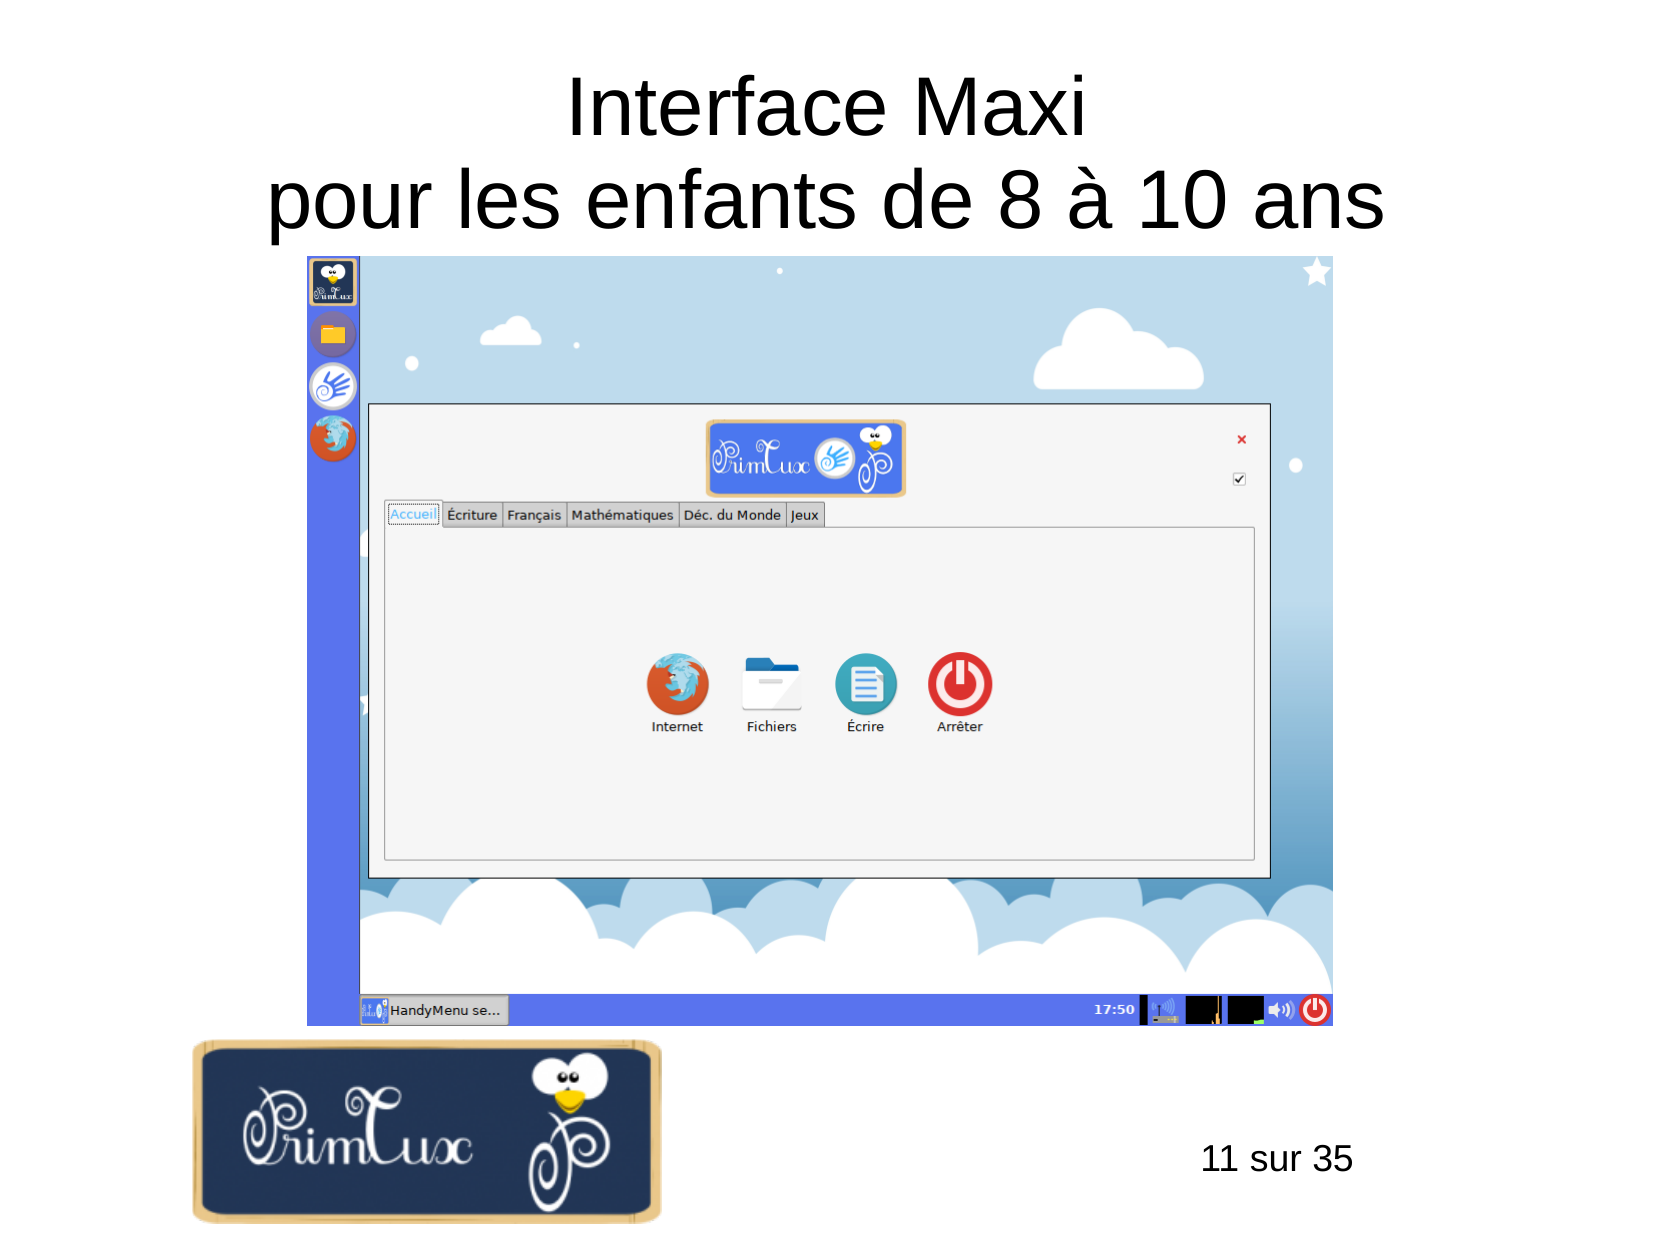

# Interface Maxi pour les enfants de 8 à 10 ans